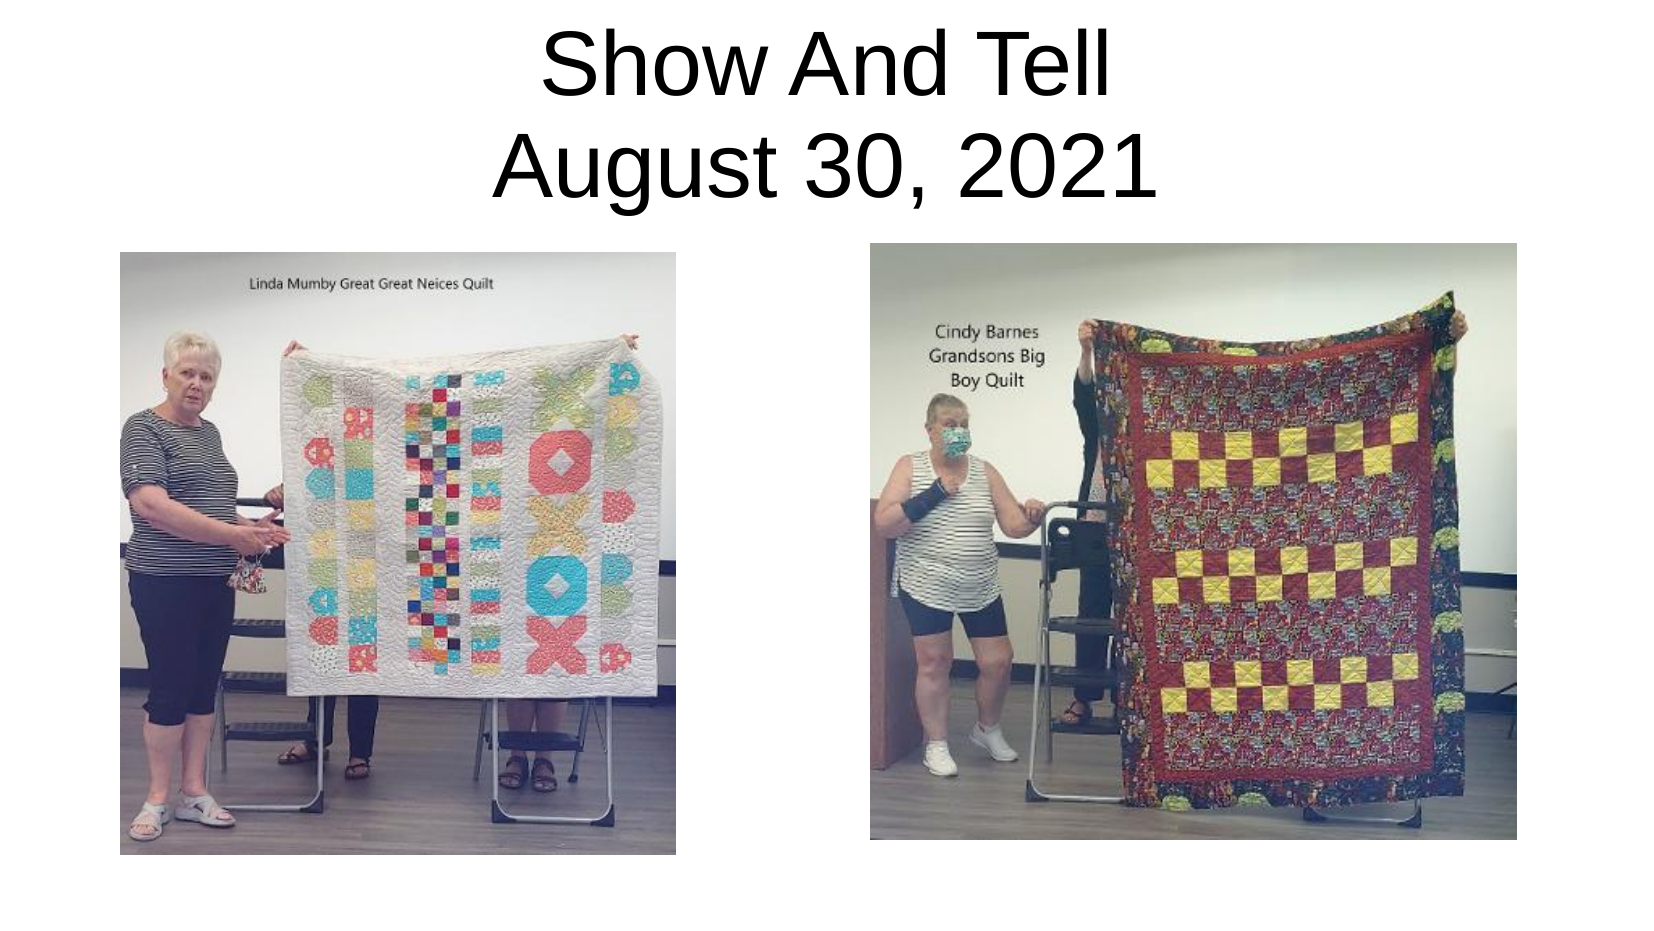

# Show And Tell August 30, 2021